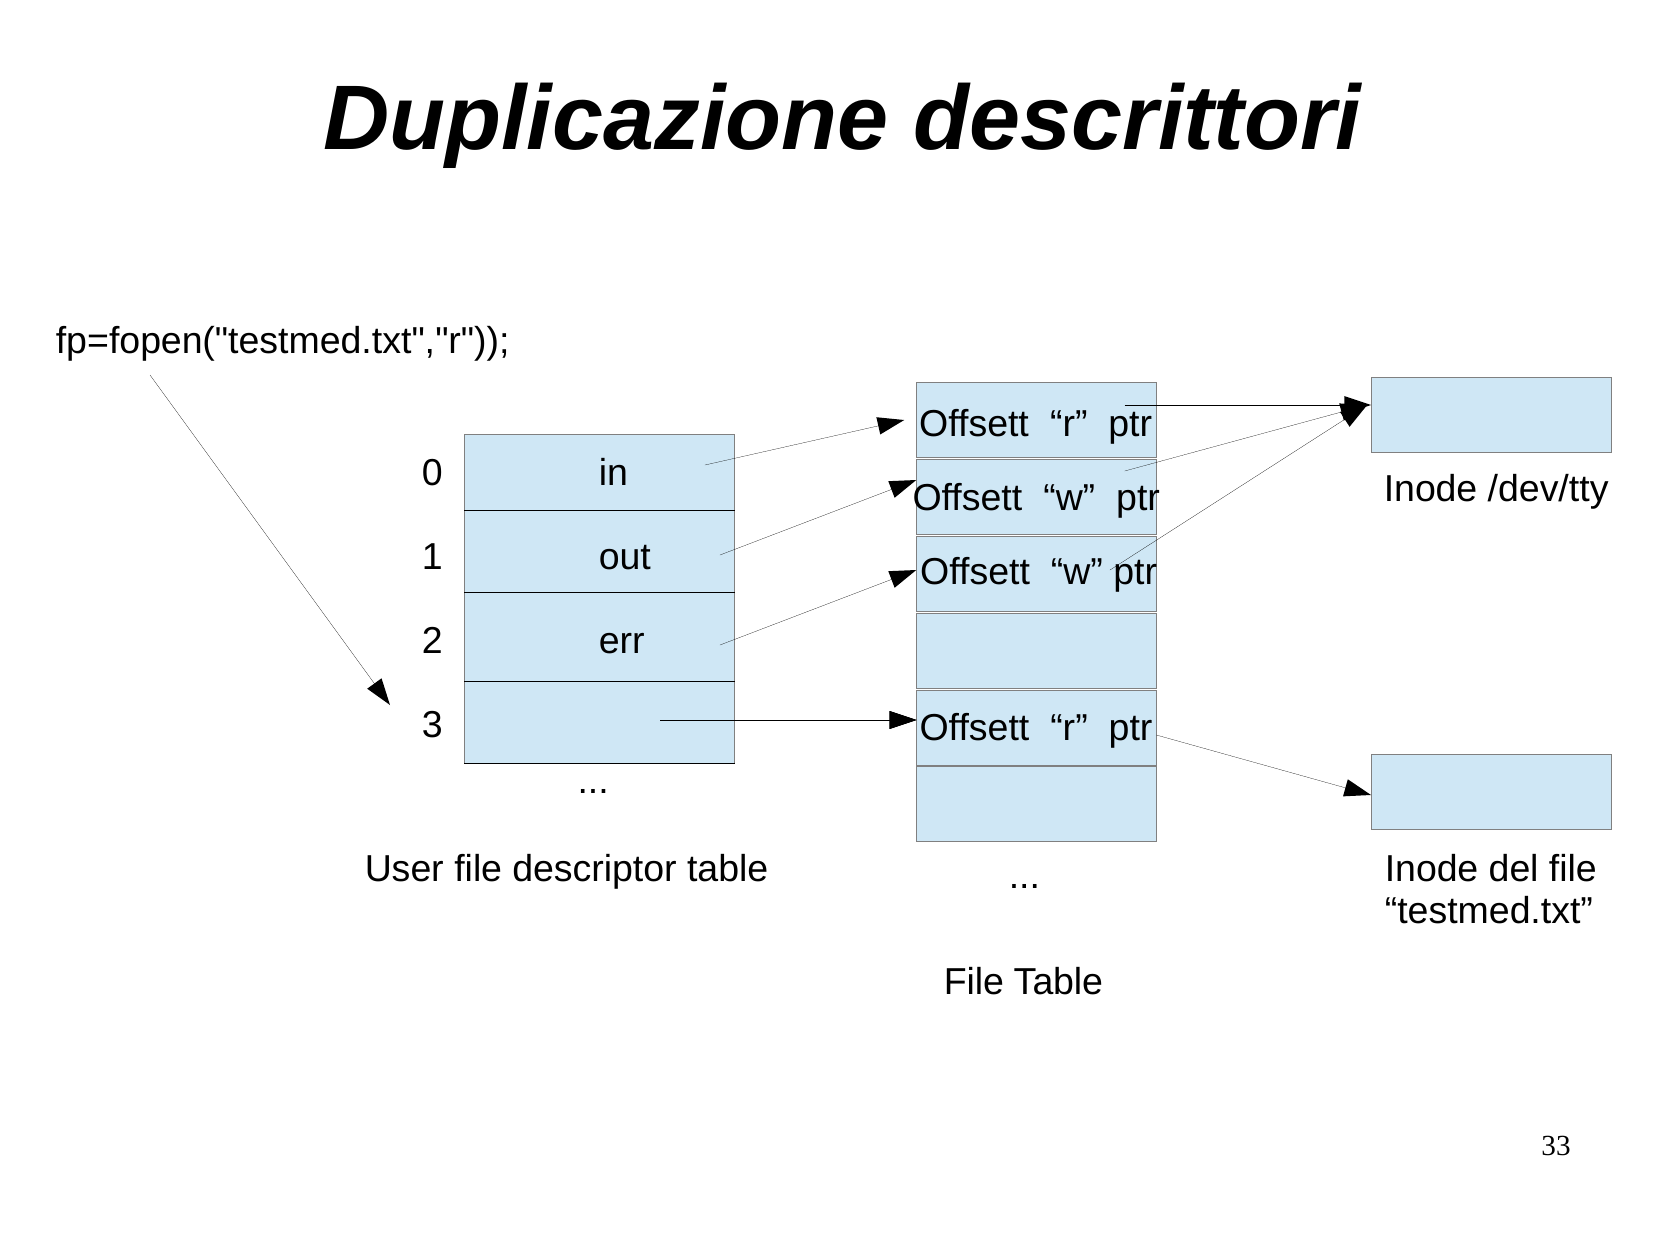

# Duplicazione descrittori
fp=fopen("testmed.txt","r"));
Offsett “r” ptr
0
1
2
3
in
out
err
Offsett “w” ptr
Inode /dev/tty
Offsett “w” ptr
...
Offsett “r” ptr
...
User file descriptor table
Inode del file
“testmed.txt”
...
File Table
33